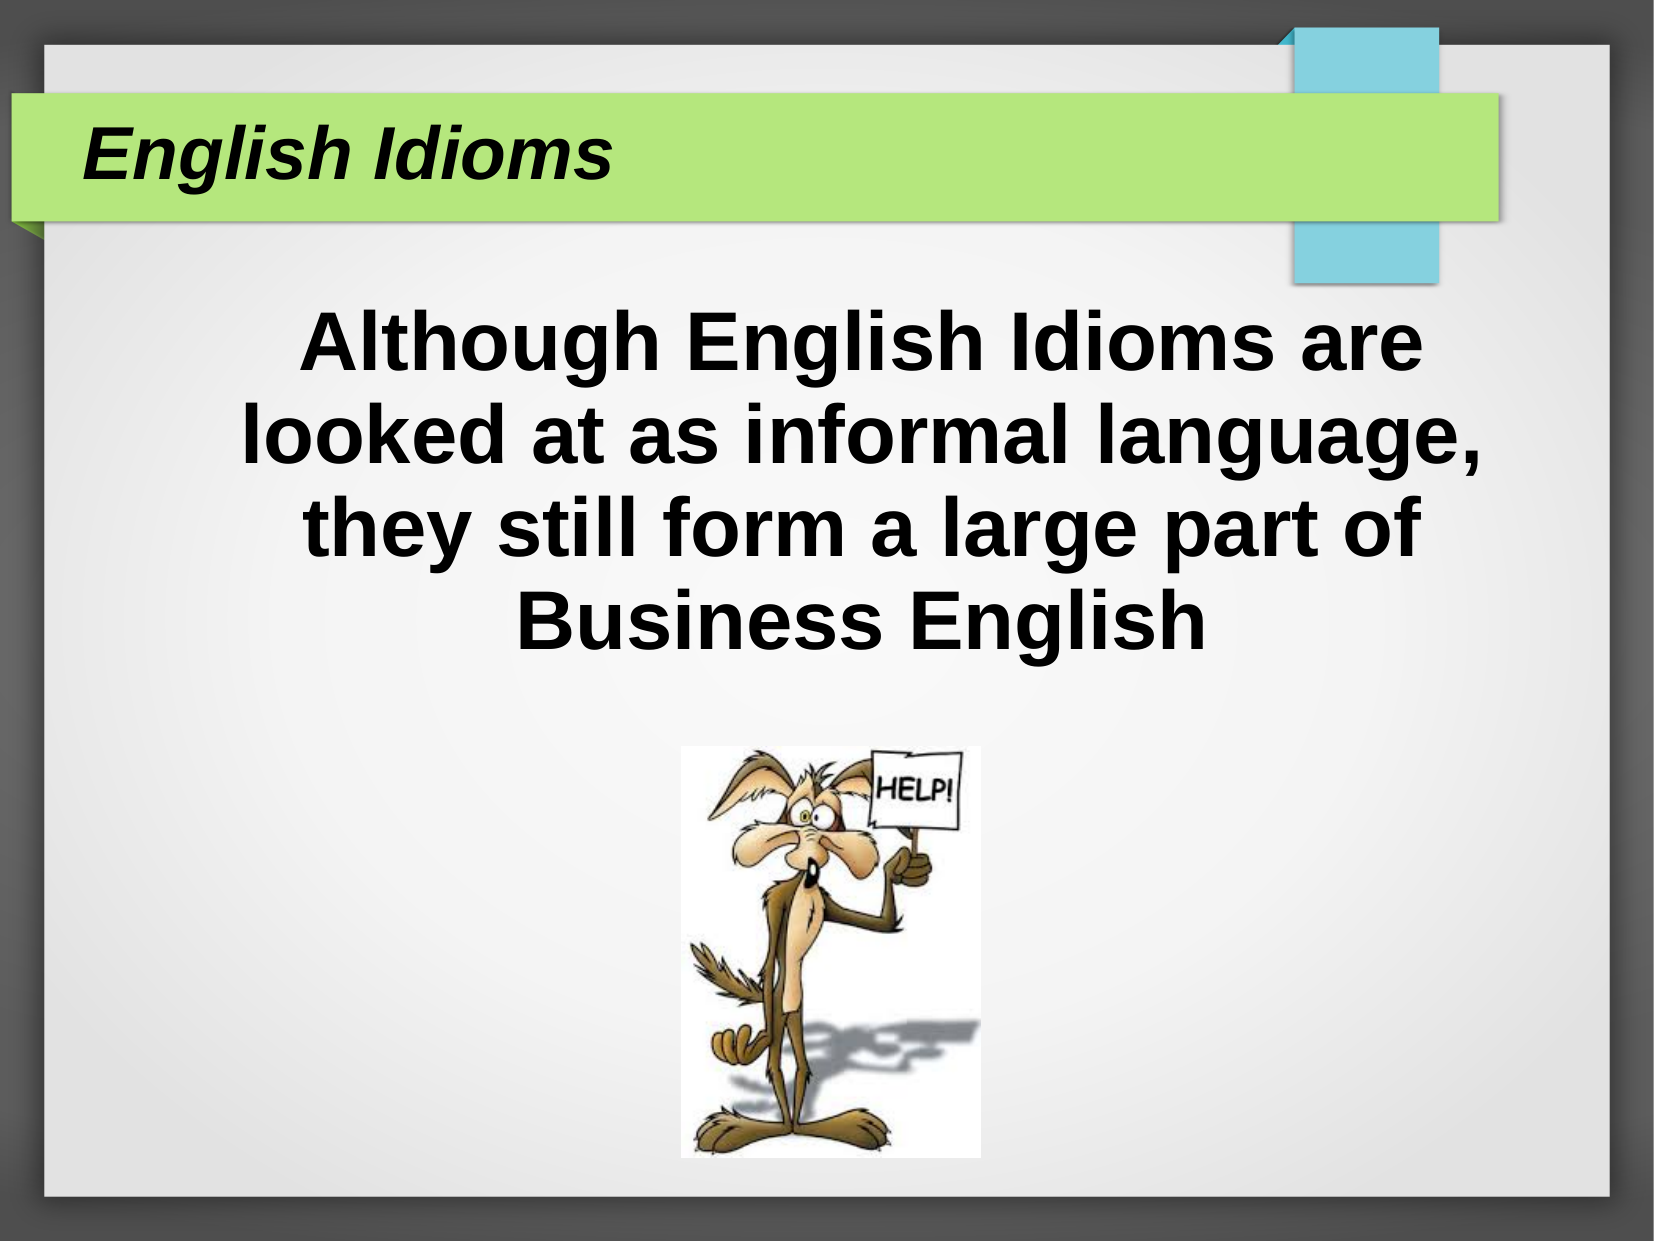

# English Idioms
Although English Idioms are looked at as informal language, they still form a large part of Business English